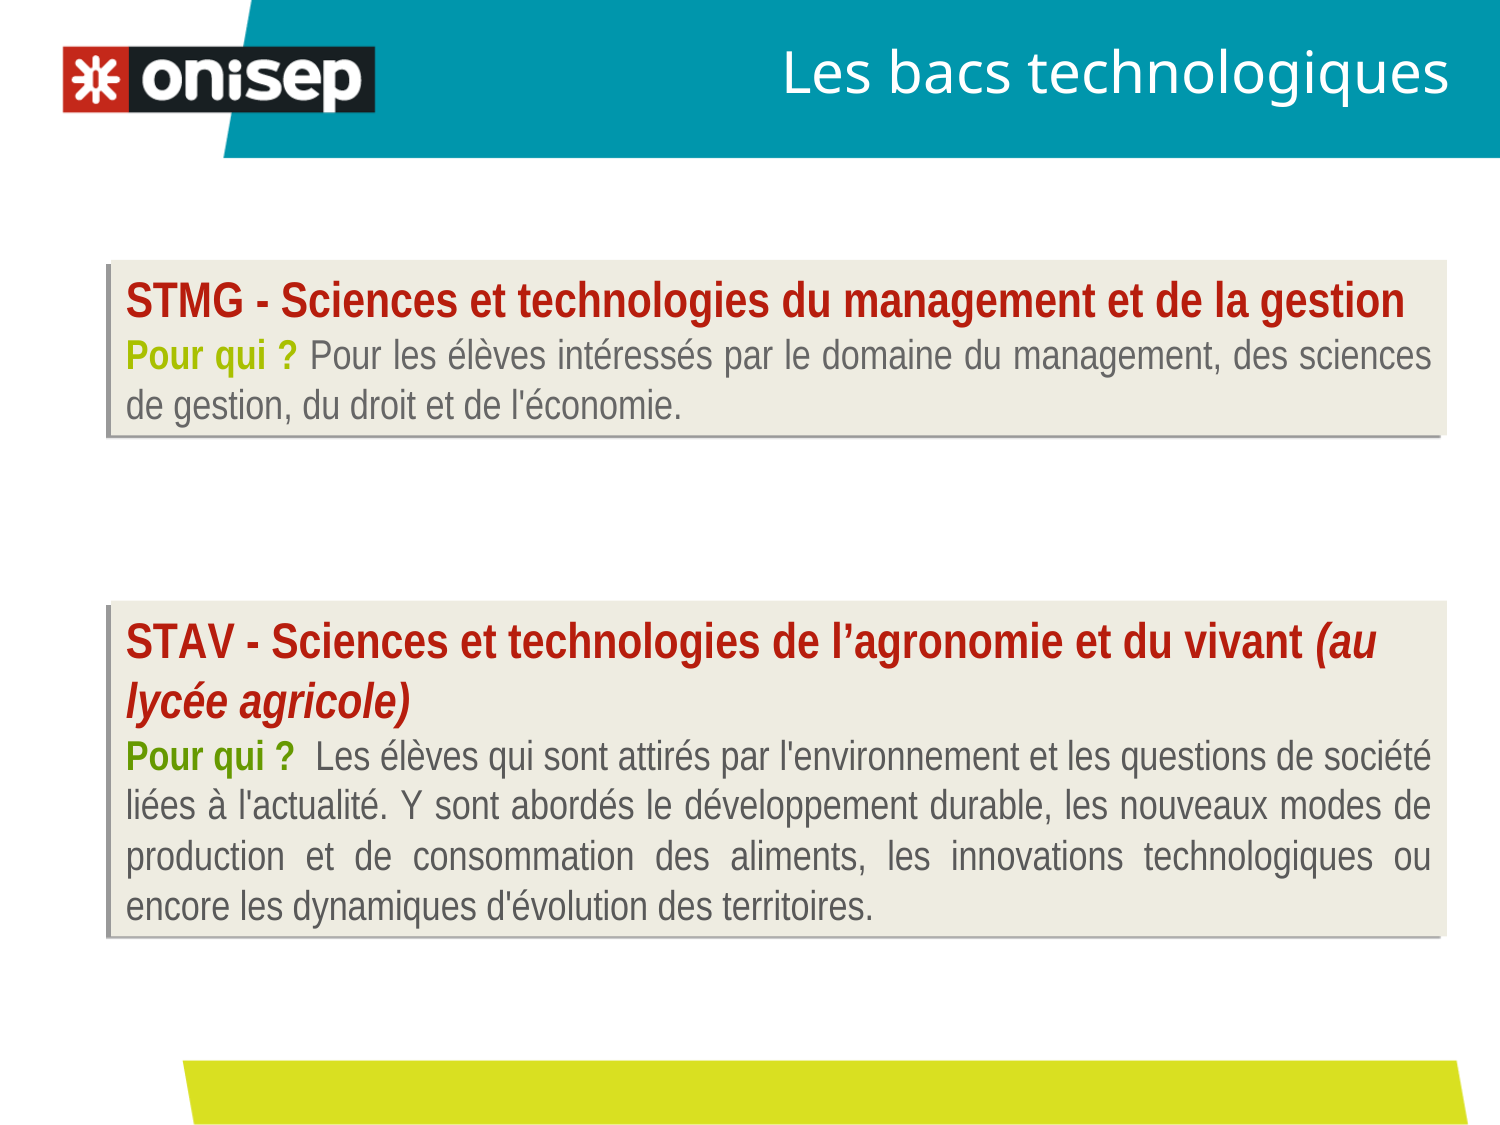

Les bacs technologiques
STMG - Sciences et technologies du management et de la gestion
Pour qui ? Pour les élèves intéressés par le domaine du management, des sciences de gestion, du droit et de l'économie.
STAV - Sciences et technologies de l’agronomie et du vivant (au lycée agricole)
Pour qui ? Les élèves qui sont attirés par l'environnement et les questions de société liées à l'actualité. Y sont abordés le développement durable, les nouveaux modes de production et de consommation des aliments, les innovations technologiques ou encore les dynamiques d'évolution des territoires.